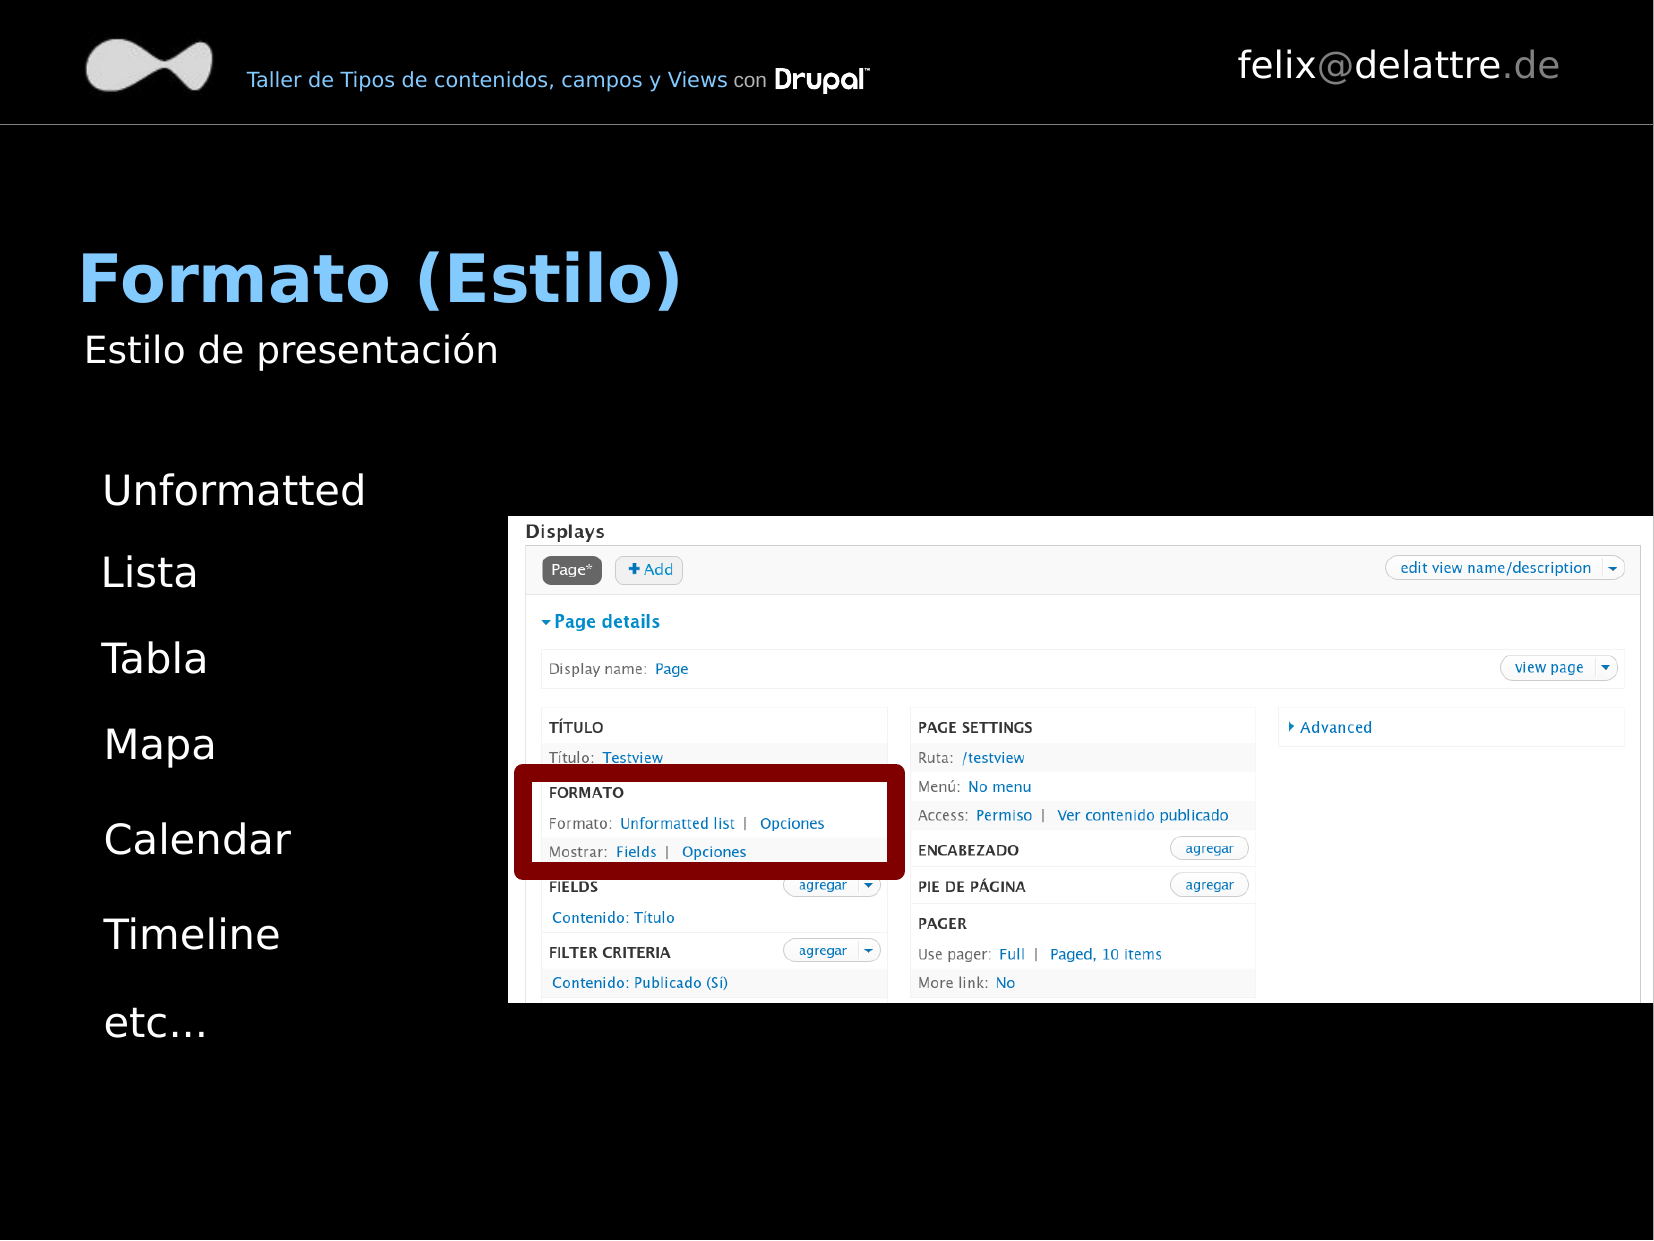

Formato (Estilo)
Estilo de presentación
Unformatted
Lista
Tabla
Mapa
Calendar
Timeline
etc...